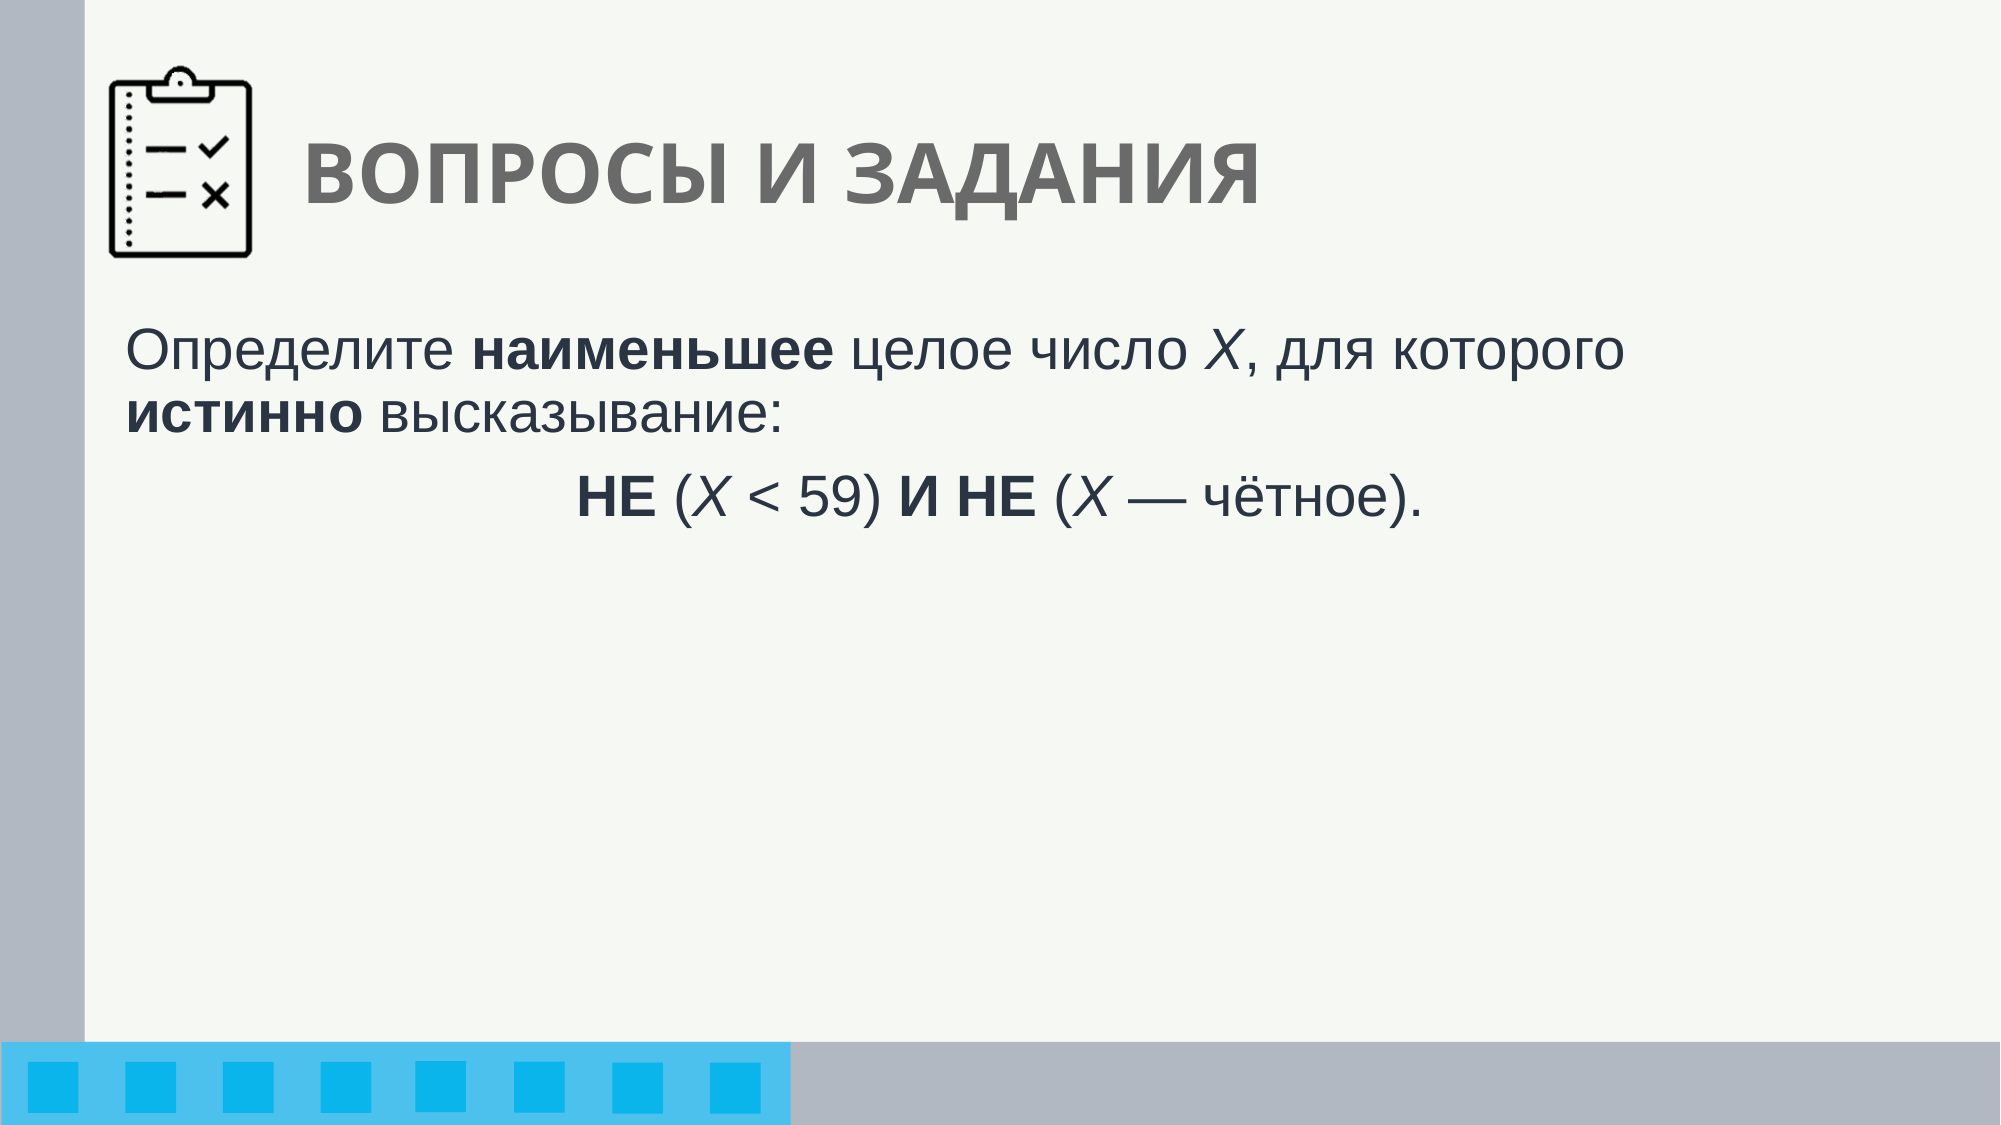

# ВОПРОСЫ И ЗАДАНИЯ
Определите наименьшее целое число X, для которого истинно высказывание:
НЕ (X < 59) И НЕ (X — чётное).